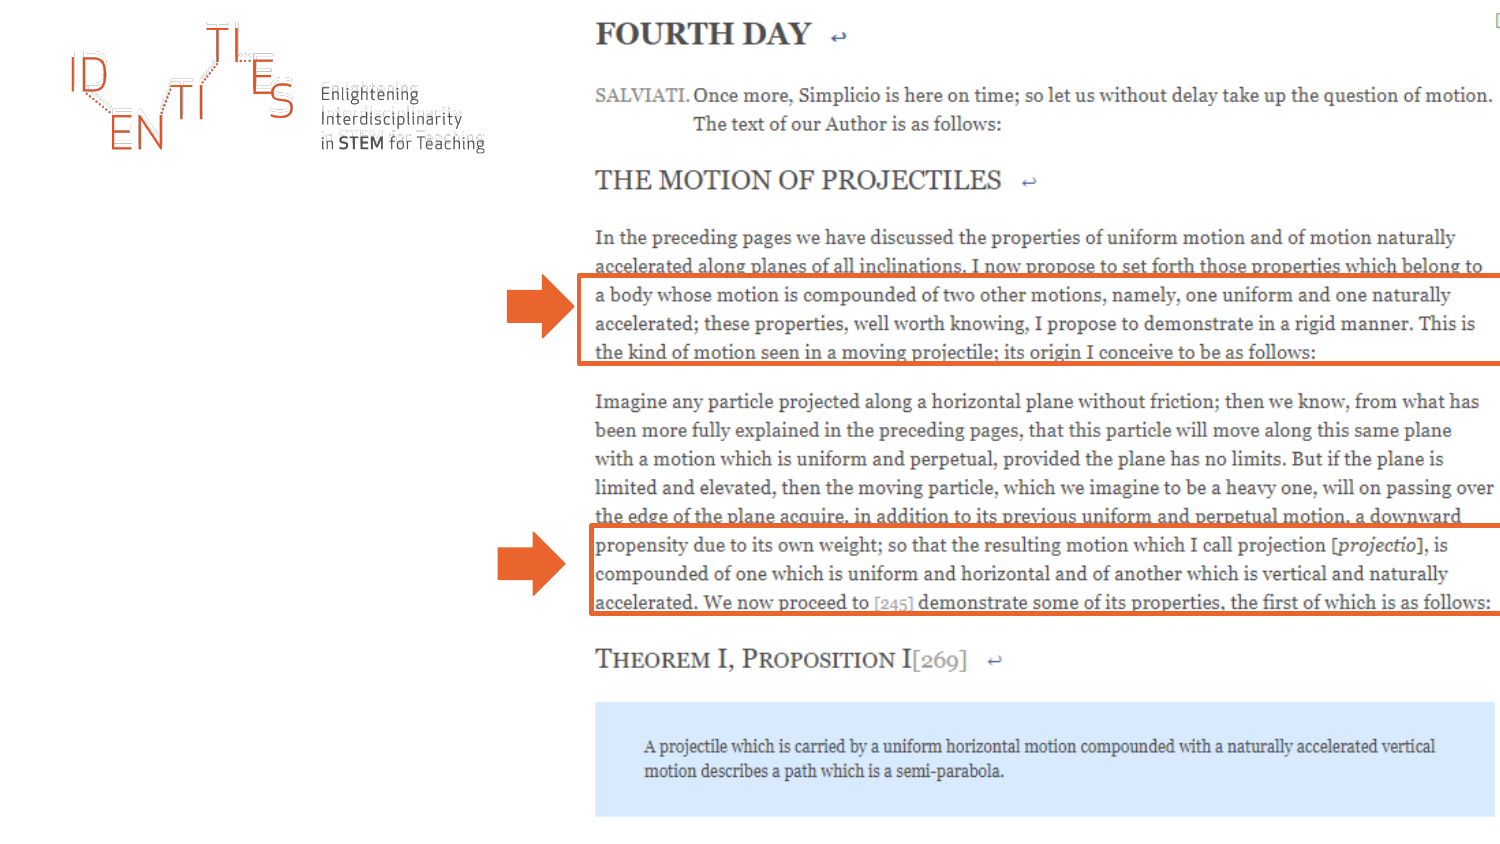

O2 Modules: STEM ADVANCED TOPICS - EMERGING INTERDISCIPLINARITY
New template